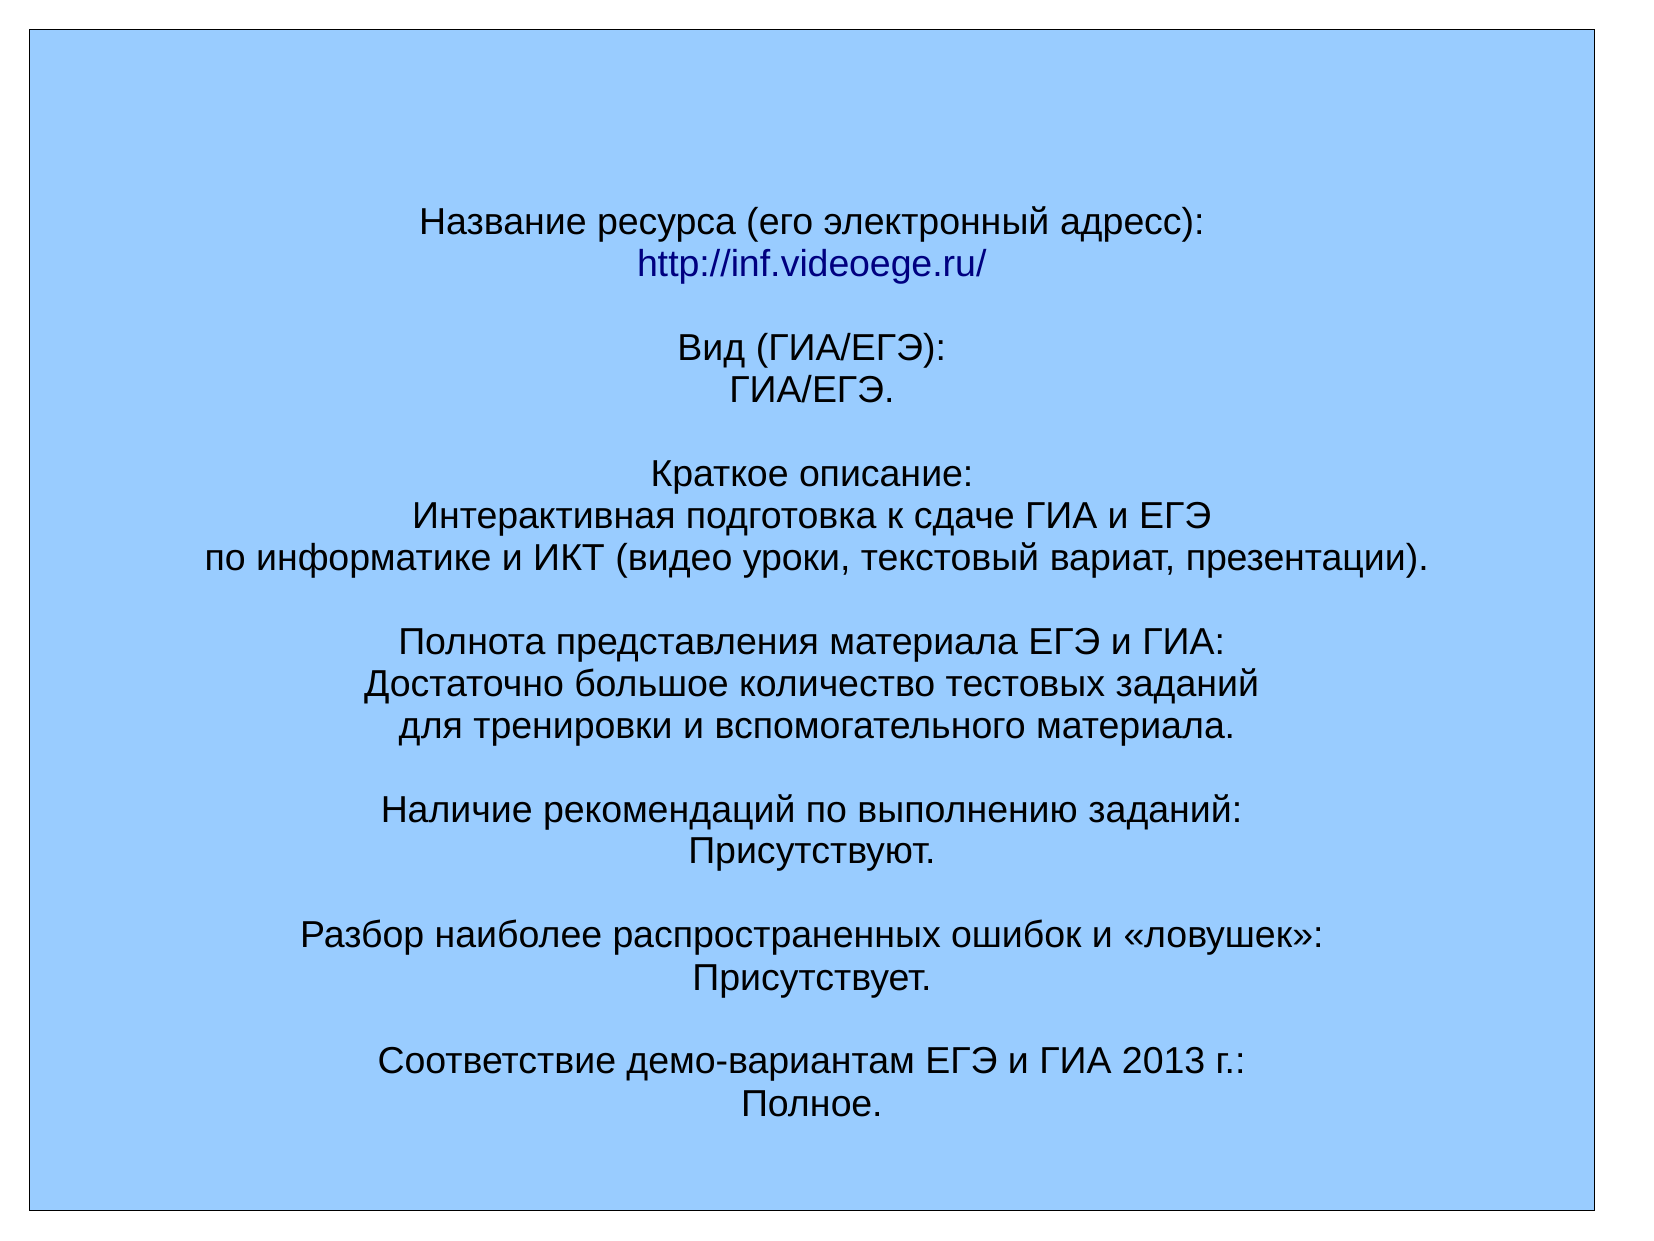

Название ресурса (его электронный адресс):
http://inf.videoege.ru/
Вид (ГИА/ЕГЭ):
ГИА/ЕГЭ.
Краткое описание:
Интерактивная подготовка к сдаче ГИА и ЕГЭ
 по информатике и ИКТ (видео уроки, текстовый вариат, презентации).
Полнота представления материала ЕГЭ и ГИА:
Достаточно большое количество тестовых заданий
 для тренировки и вспомогательного материала.
Наличие рекомендаций по выполнению заданий:
Присутствуют.
Разбор наиболее распространенных ошибок и «ловушек»:
Присутствует.
Соответствие демо-вариантам ЕГЭ и ГИА 2013 г.:
Полное.